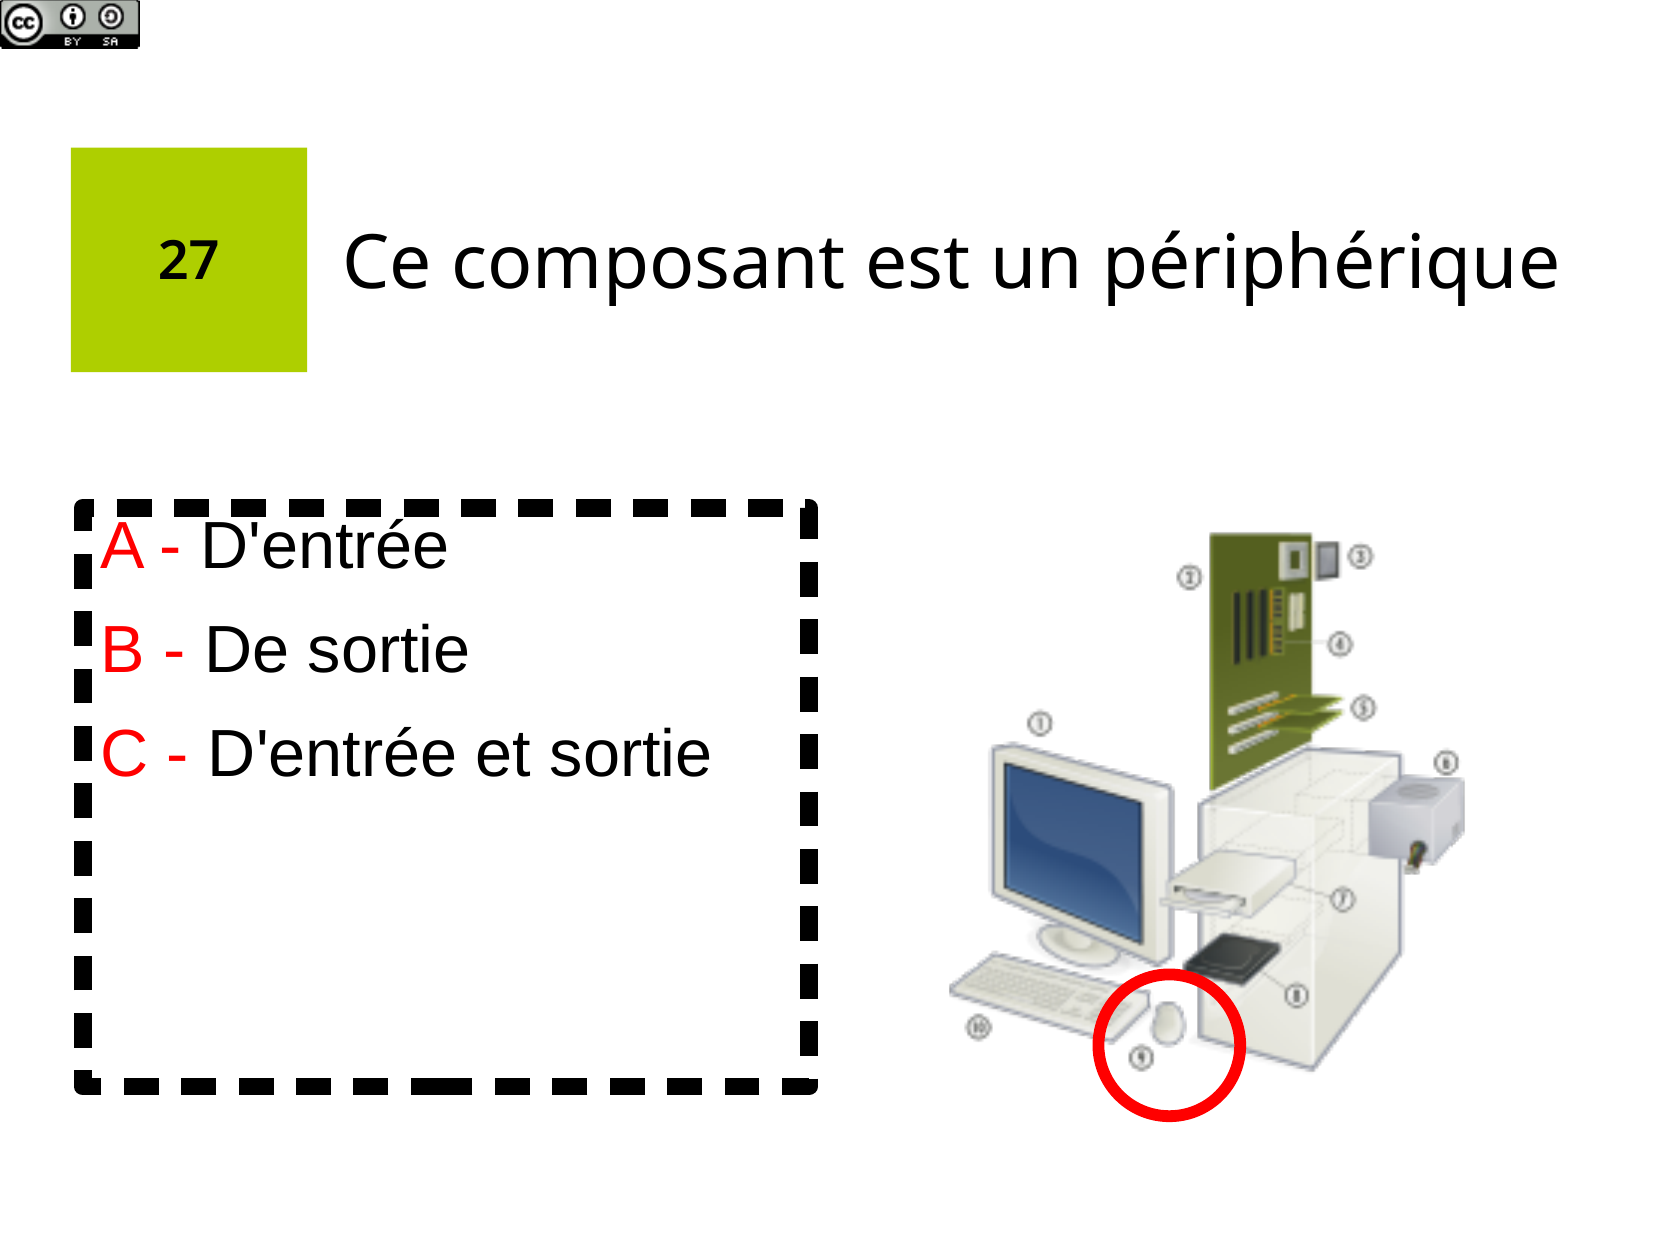

# Ce composant est un périphérique
27
D'entrée
De sortie
D'entrée et sortie